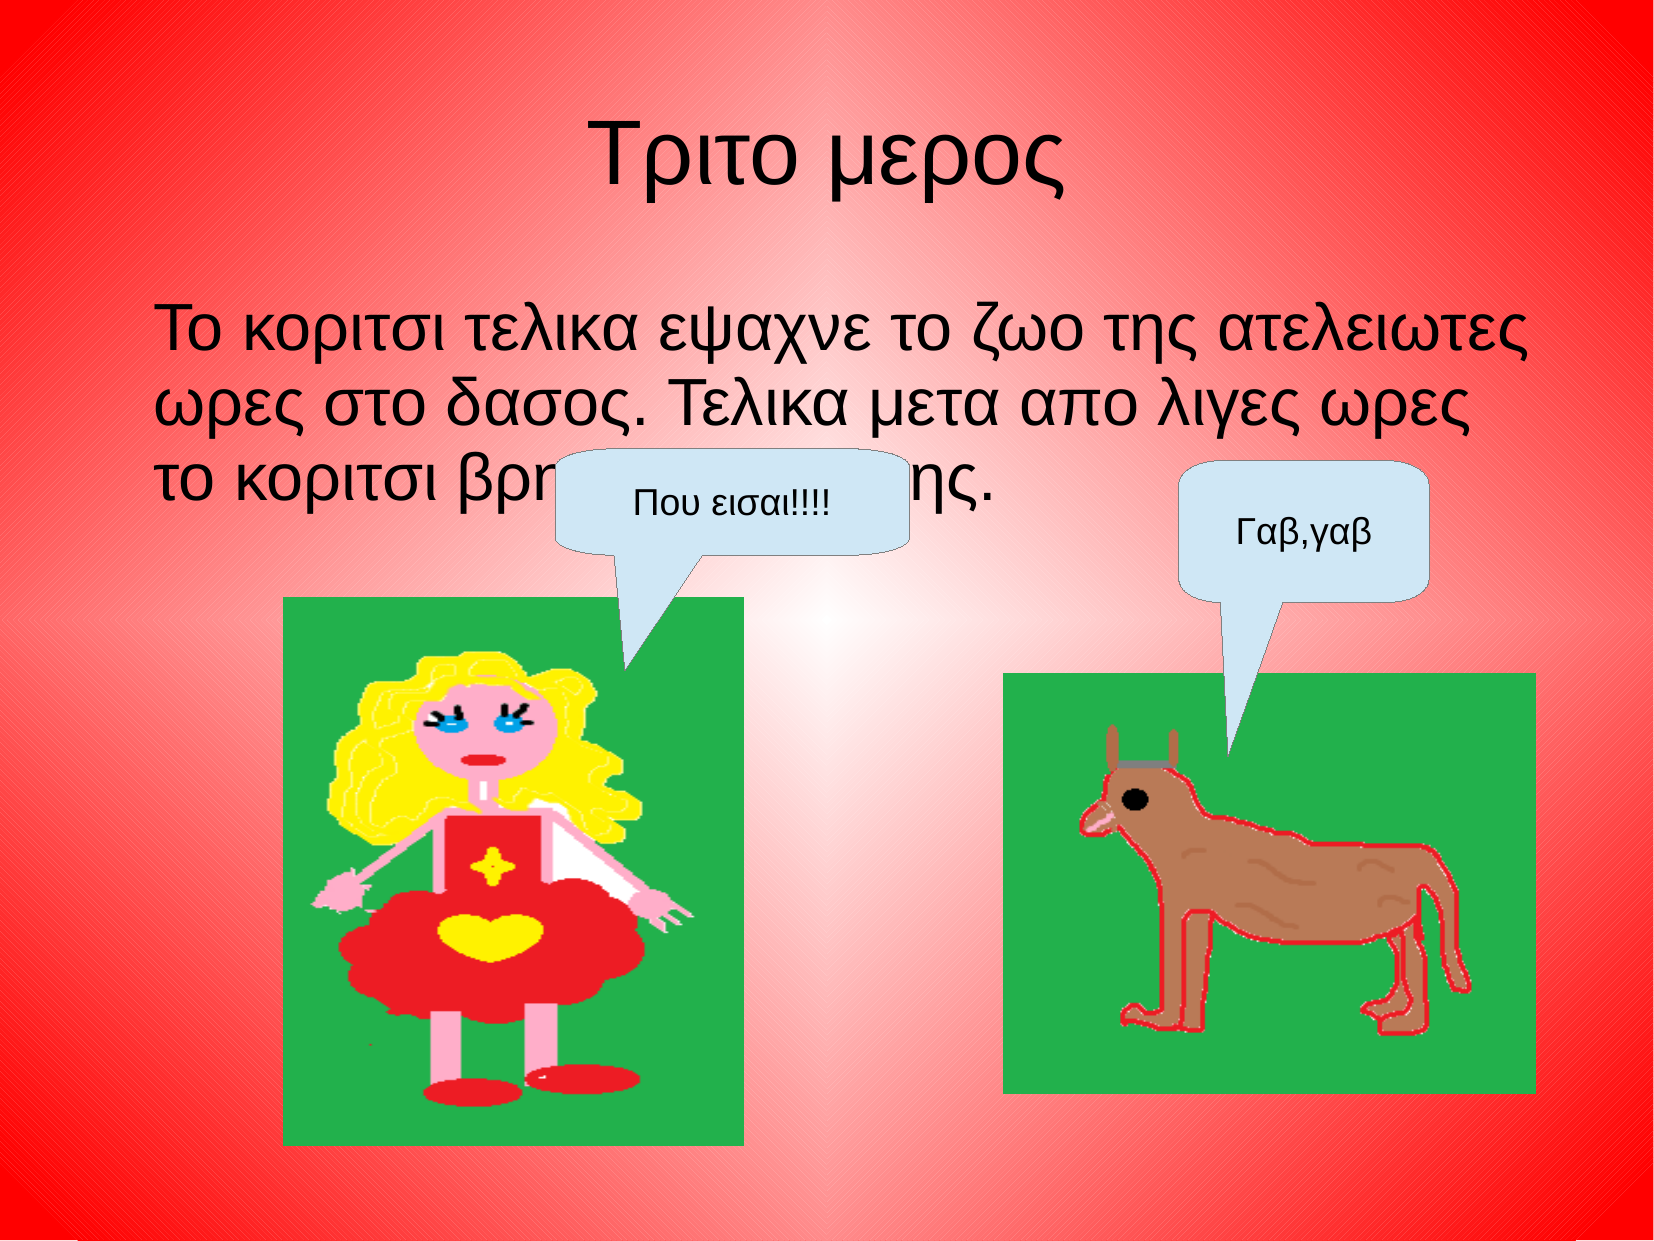

# Τριτο μερος
Το κοριτσι τελικα εψαχνε το ζωο της ατελειωτες ωρες στο δασος. Τελικα μετα απο λιγες ωρες το κοριτσι βρηκε το ζωο της.
Που εισαι!!!!
Γαβ,γαβ